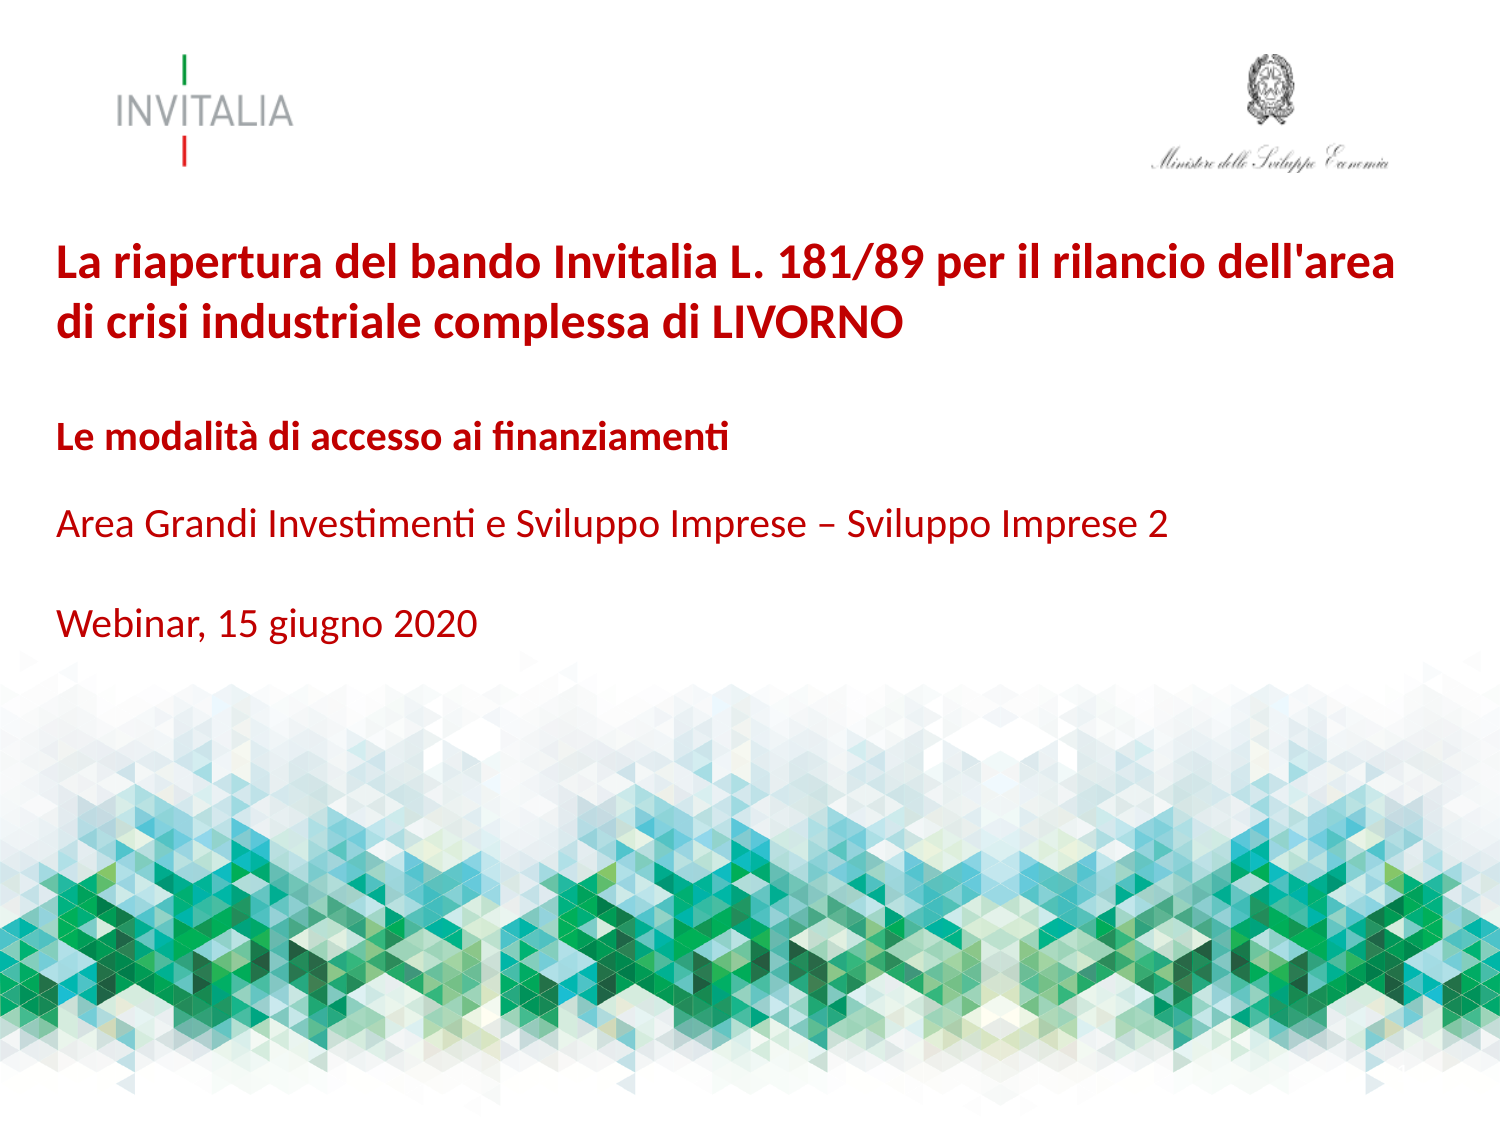

La riapertura del bando Invitalia L. 181/89 per il rilancio dell'area di crisi industriale complessa di LIVORNO
Le modalità di accesso ai finanziamenti
Area Grandi Investimenti e Sviluppo Imprese – Sviluppo Imprese 2
Webinar, 15 giugno 2020